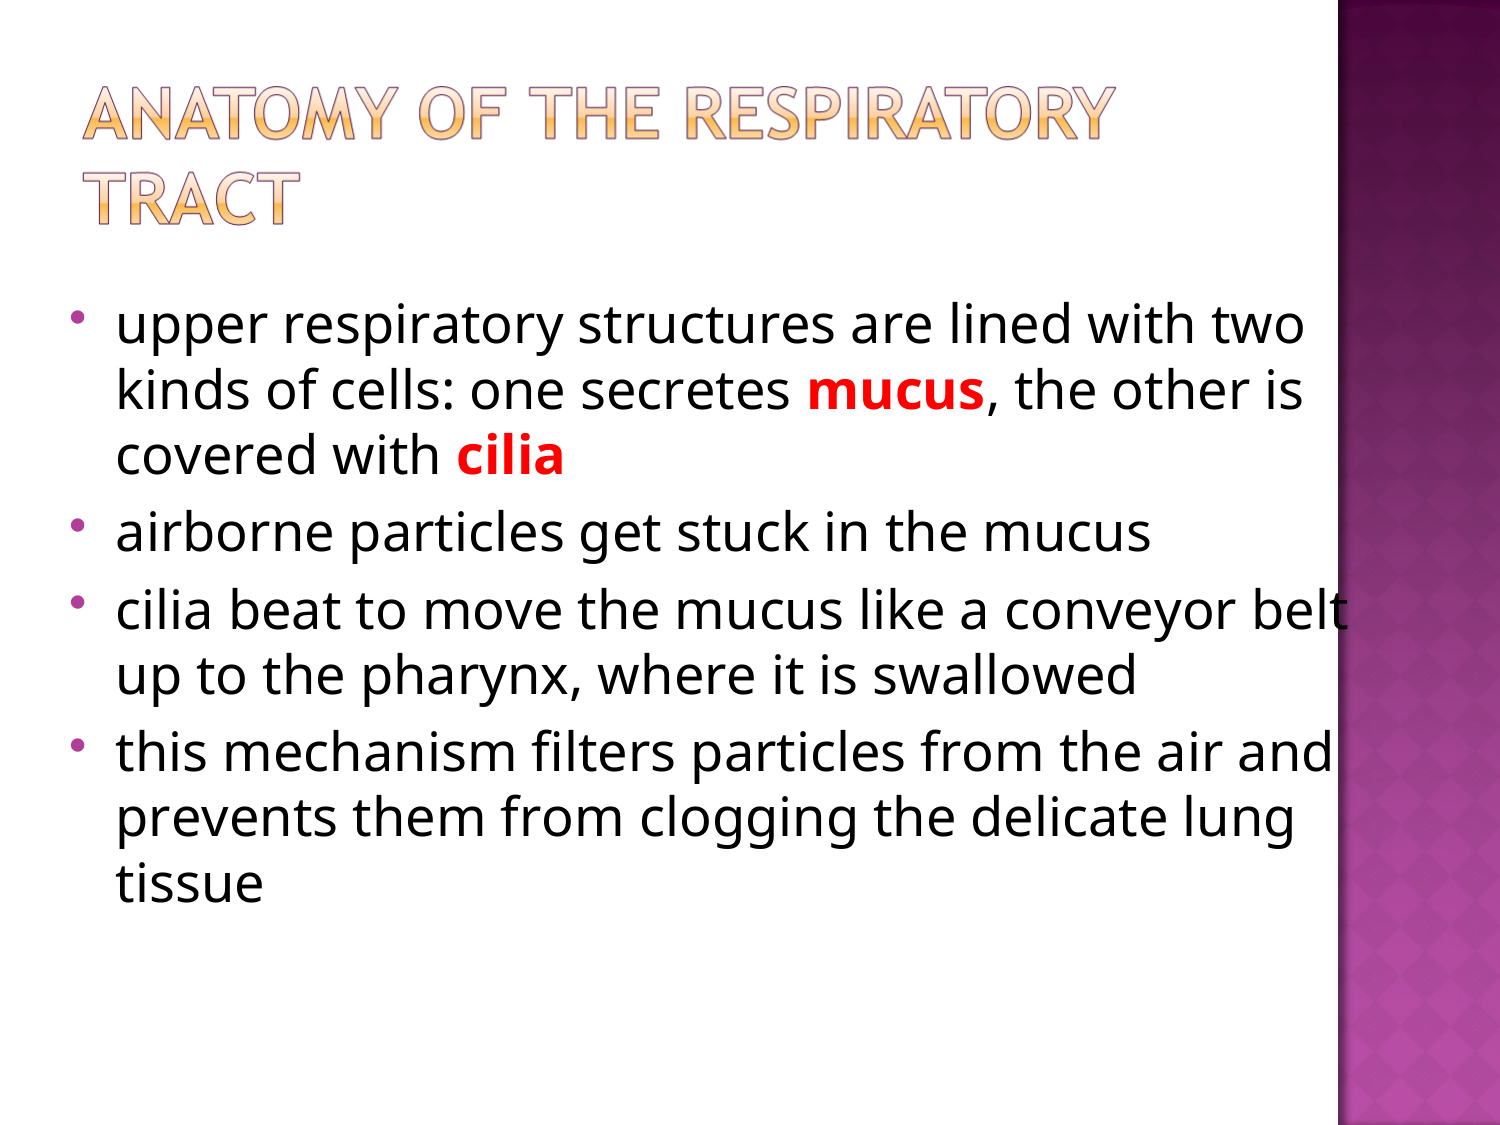

# upper respiratory structures are lined with two kinds of cells: one secretes mucus, the other is covered with cilia
airborne particles get stuck in the mucus
cilia beat to move the mucus like a conveyor belt up to the pharynx, where it is swallowed
this mechanism filters particles from the air and prevents them from clogging the delicate lung tissue